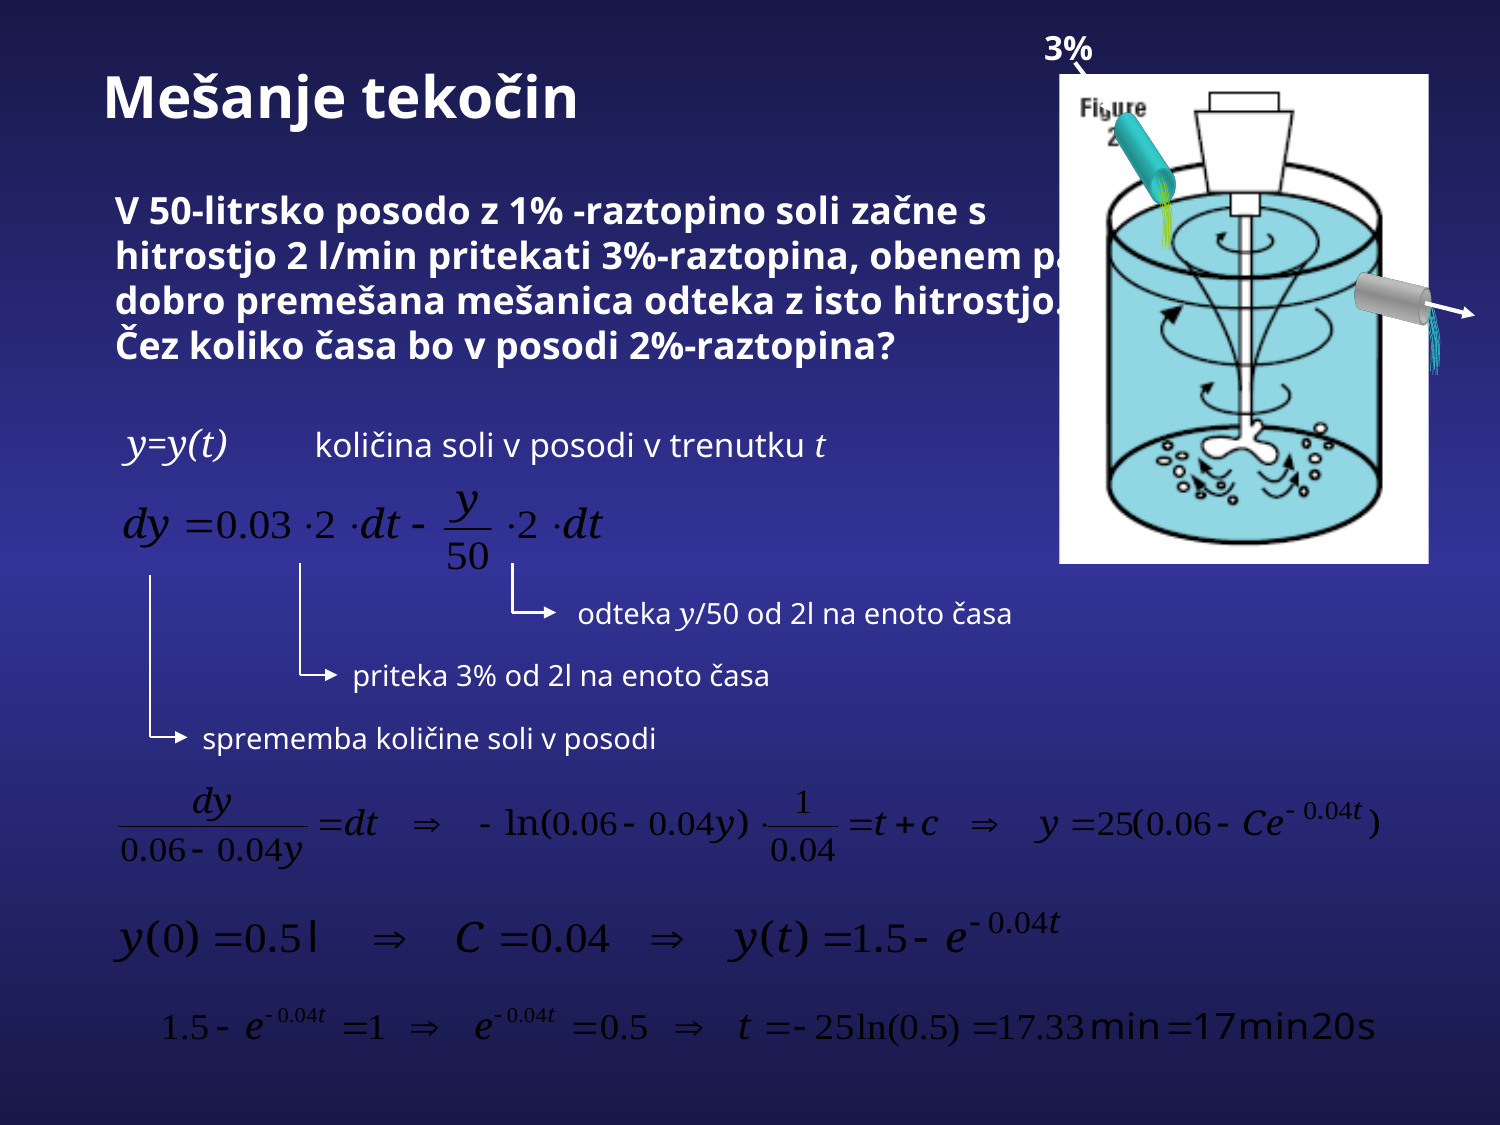

3%
Mešanje tekočin
V 50-litrsko posodo z 1% -raztopino soli začne s hitrostjo 2 l/min pritekati 3%-raztopina, obenem pa dobro premešana mešanica odteka z isto hitrostjo. Čez koliko časa bo v posodi 2%-raztopina?
y=y(t) količina soli v posodi v trenutku t
odteka y/50 od 2l na enoto časa
priteka 3% od 2l na enoto časa
sprememba količine soli v posodi